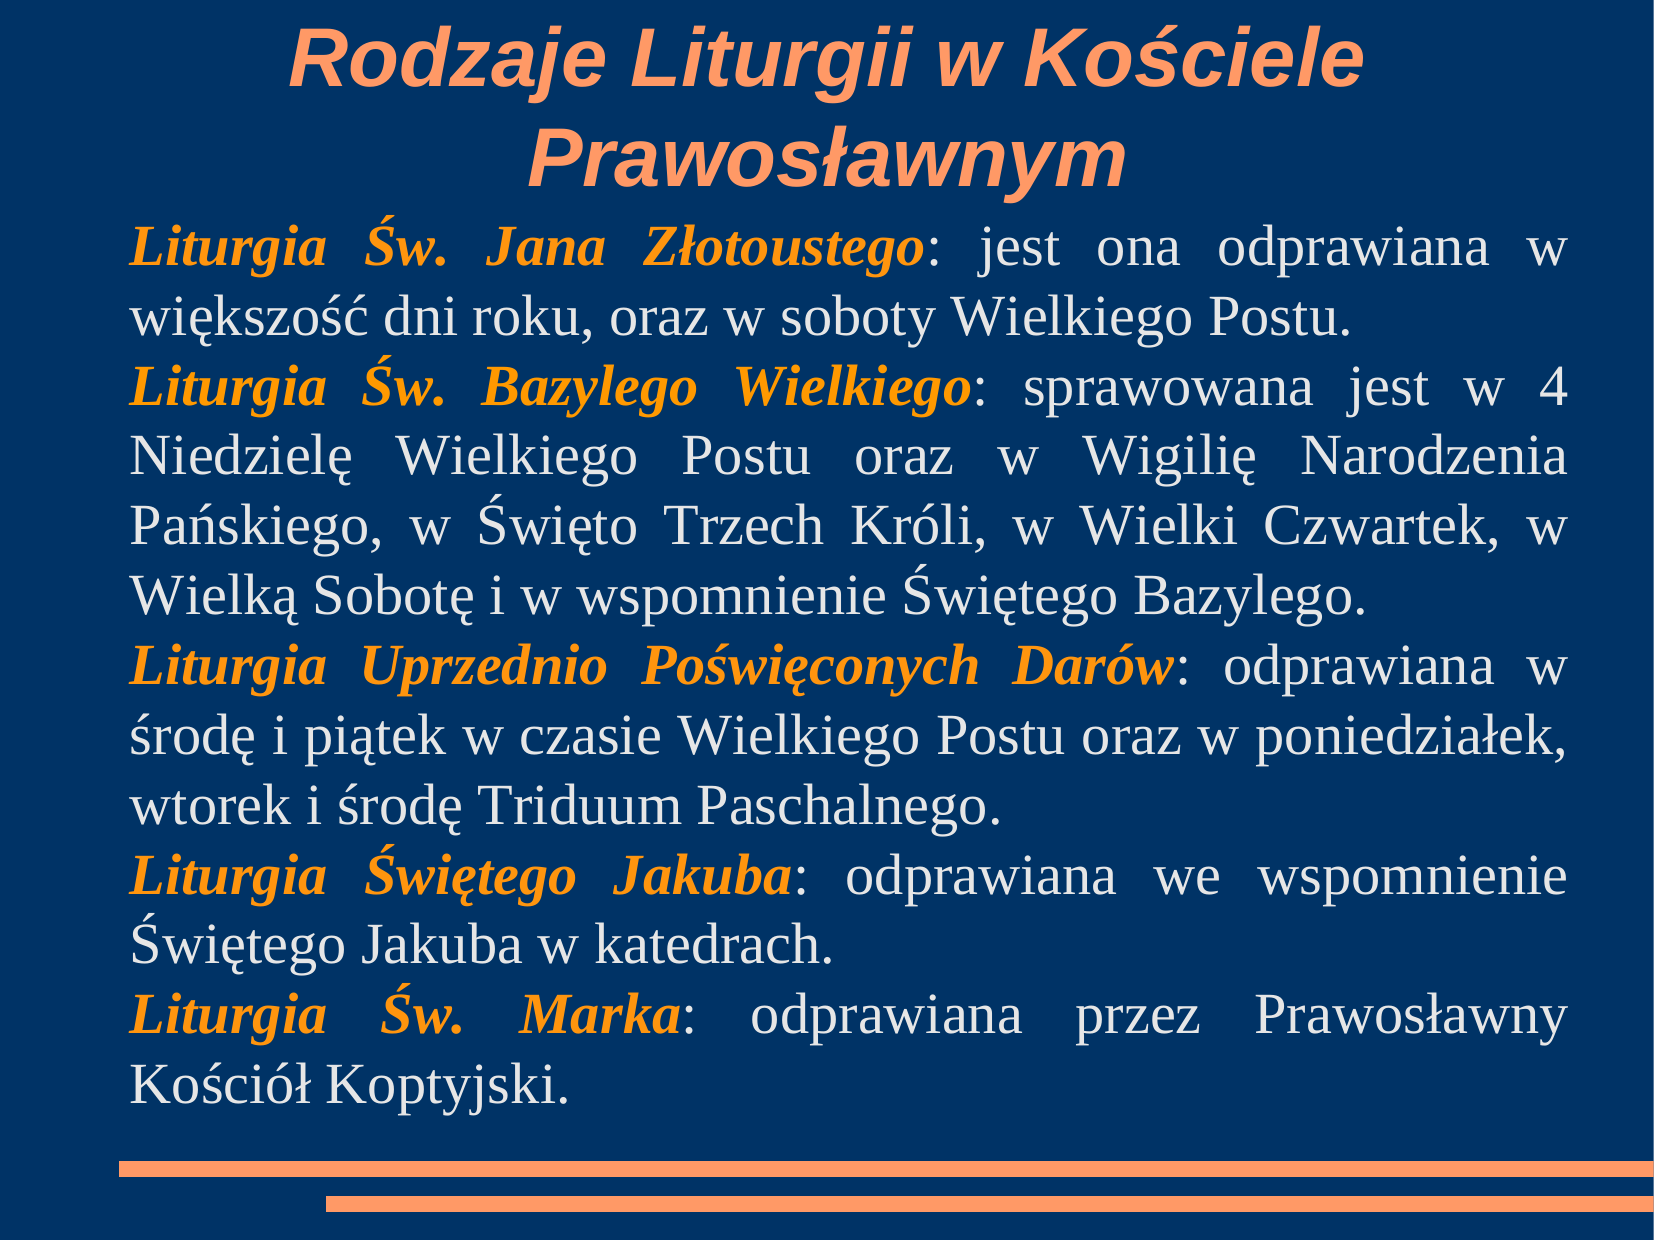

# Rodzaje Liturgii w Kościele Prawosławnym
Liturgia Św. Jana Złotoustego: jest ona odprawiana w większość dni roku, oraz w soboty Wielkiego Postu.
Liturgia Św. Bazylego Wielkiego: sprawowana jest w 4 Niedzielę Wielkiego Postu oraz w Wigilię Narodzenia Pańskiego, w Święto Trzech Króli, w Wielki Czwartek, w Wielką Sobotę i w wspomnienie Świętego Bazylego.
Liturgia Uprzednio Poświęconych Darów: odprawiana w środę i piątek w czasie Wielkiego Postu oraz w poniedziałek, wtorek i środę Triduum Paschalnego.
Liturgia Świętego Jakuba: odprawiana we wspomnienie Świętego Jakuba w katedrach.
Liturgia Św. Marka: odprawiana przez Prawosławny Kościół Koptyjski.